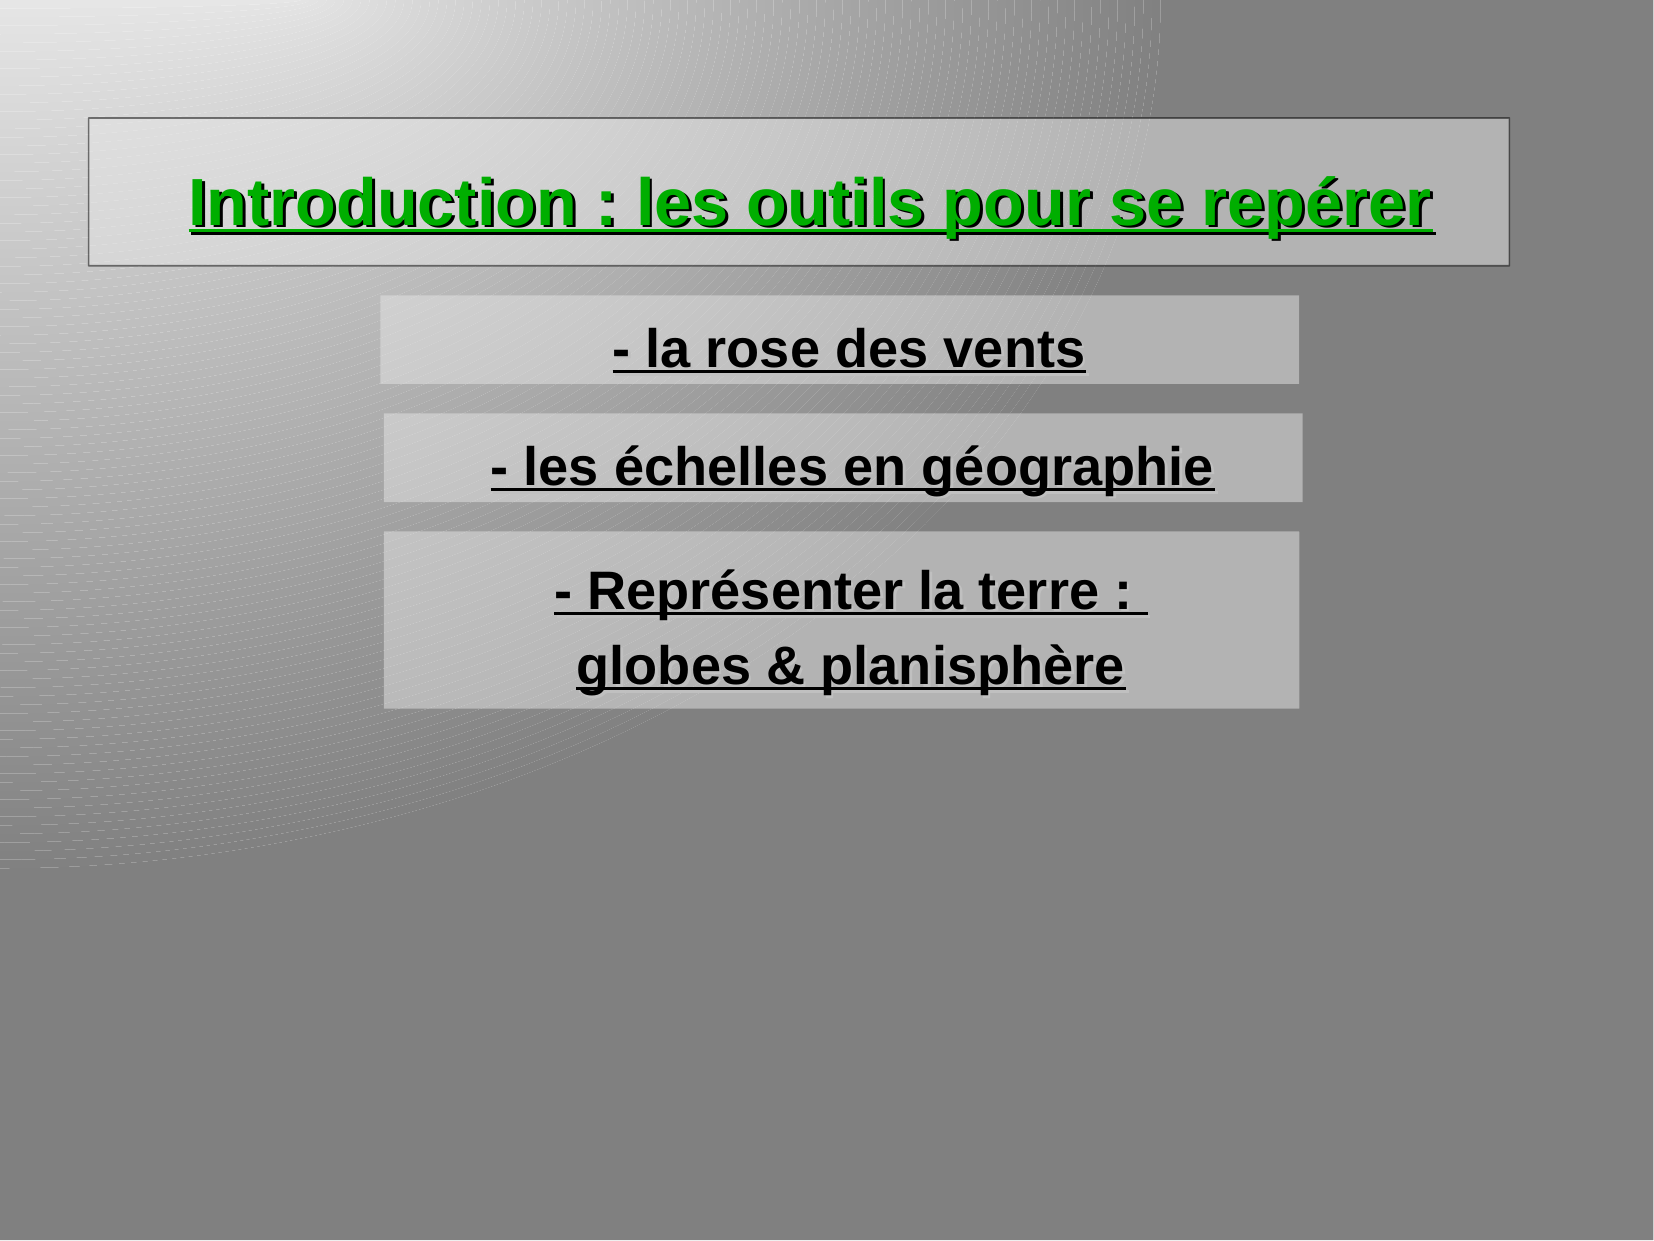

Introduction : les outils pour se repérer
- la rose des vents
- les échelles en géographie
- Représenter la terre :
globes & planisphère